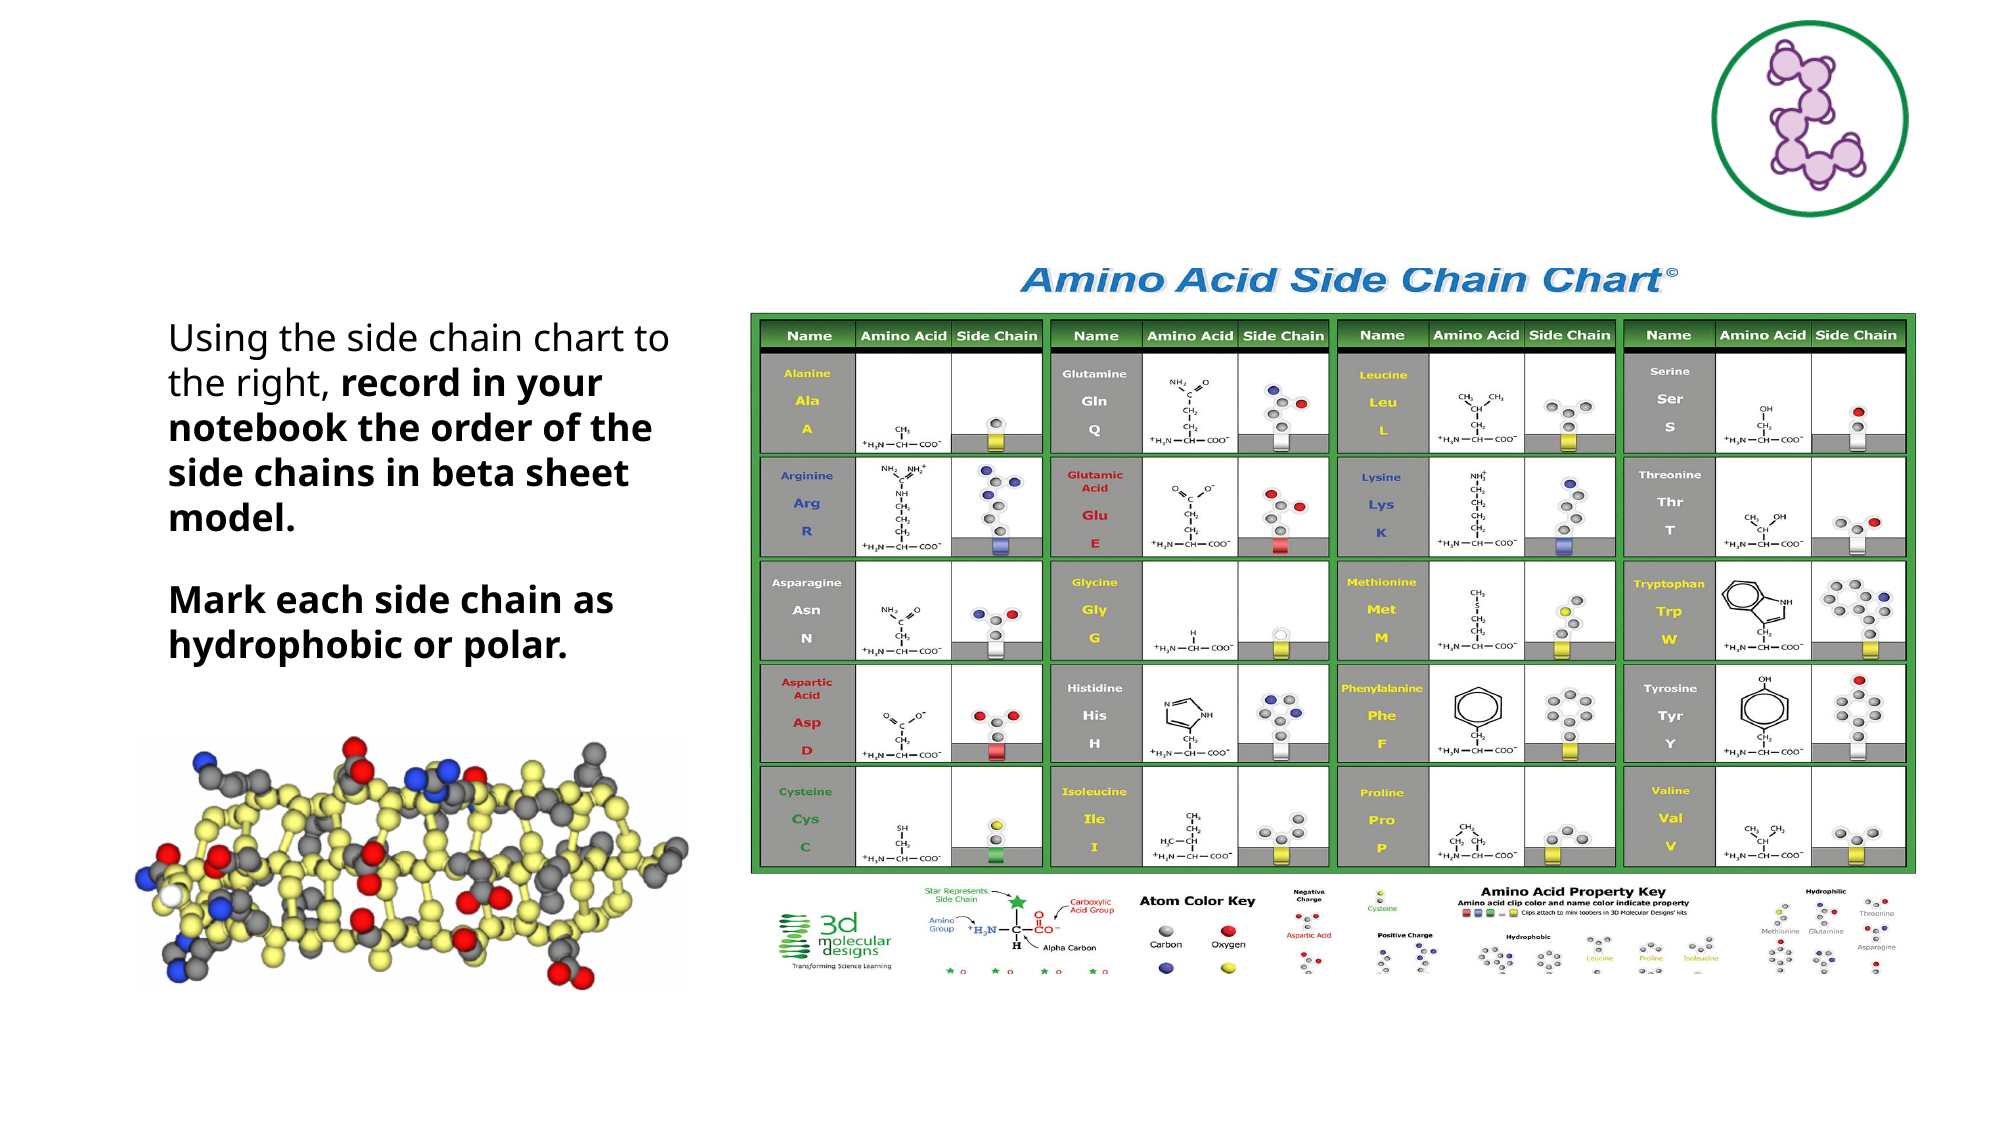

The Sequence of Amino Acid Side Chains
Using the side chain chart to the right, record in your notebook the order of the side chains in beta sheet model.
Mark each side chain as hydrophobic or polar.